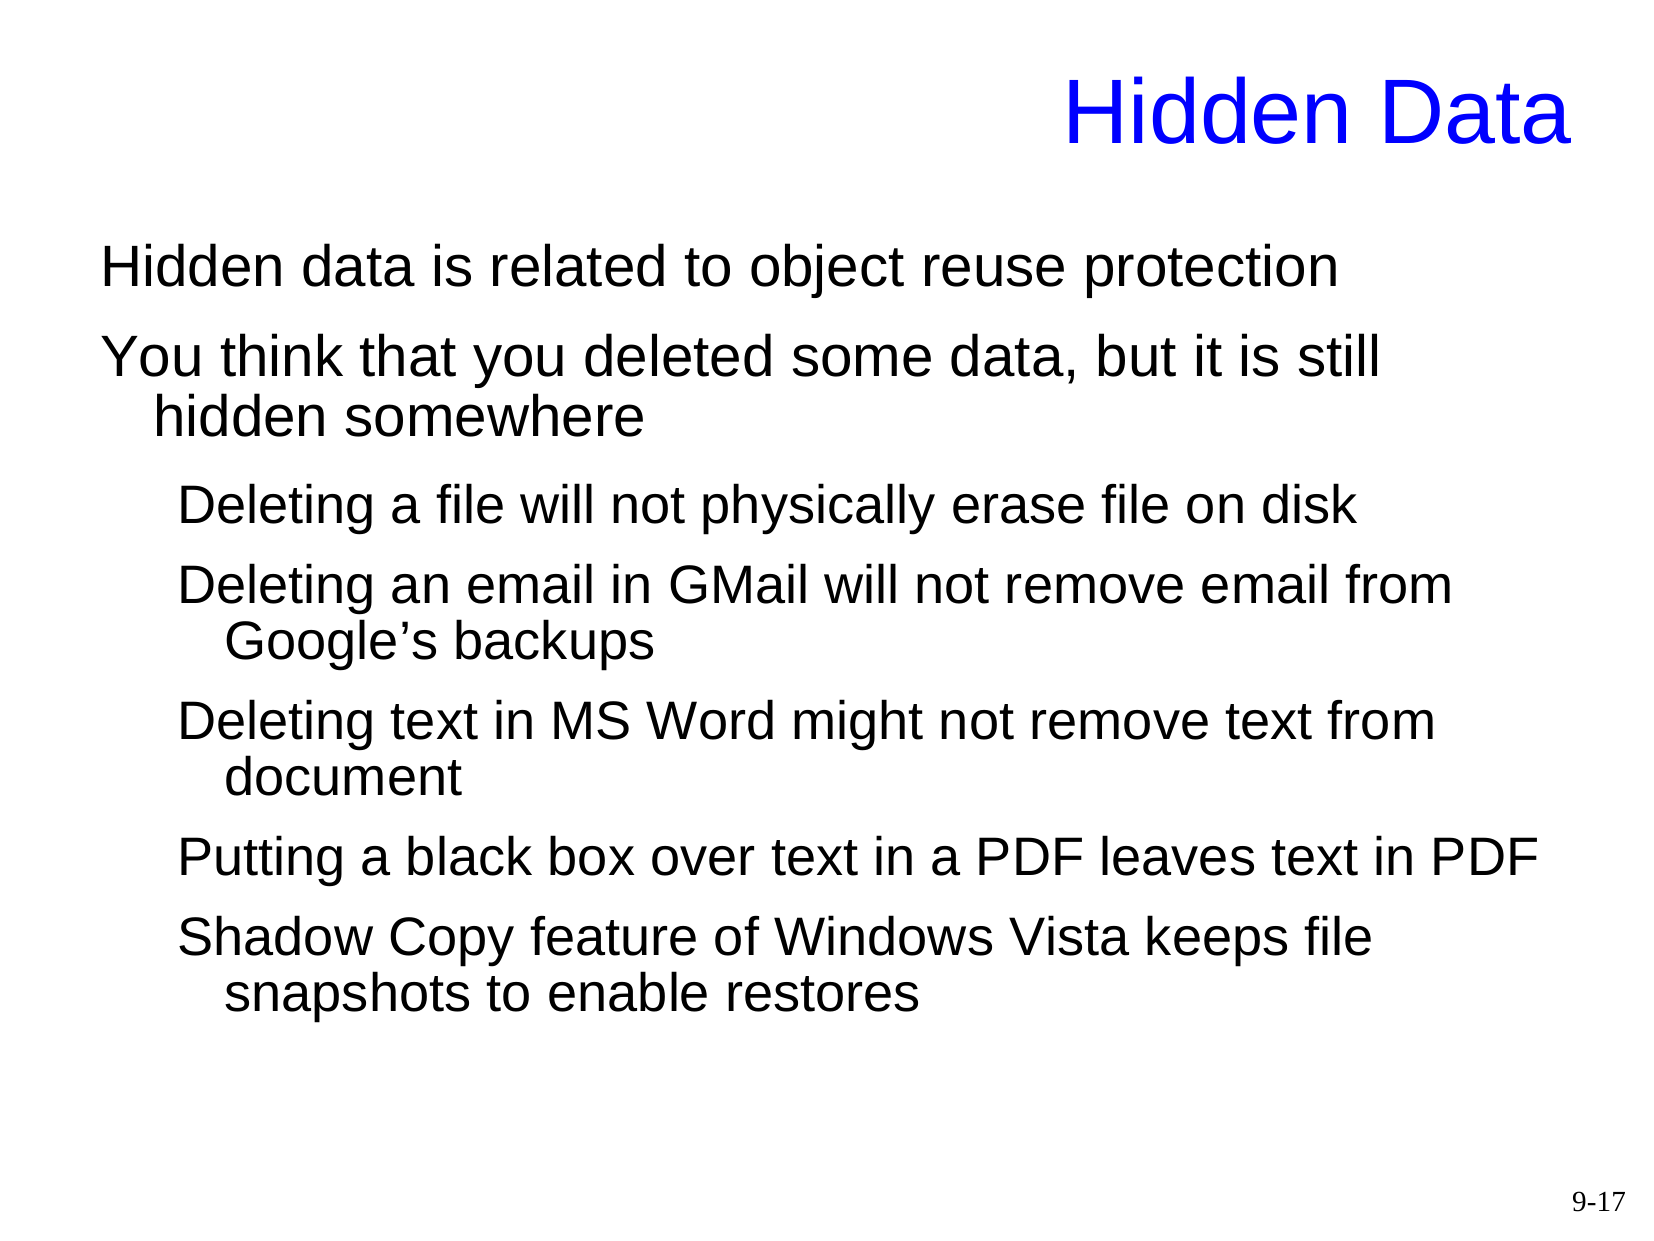

# Hidden Data
Hidden data is related to object reuse protection
You think that you deleted some data, but it is still hidden somewhere
Deleting a file will not physically erase file on disk
Deleting an email in GMail will not remove email from Google’s backups
Deleting text in MS Word might not remove text from document
Putting a black box over text in a PDF leaves text in PDF
Shadow Copy feature of Windows Vista keeps file snapshots to enable restores